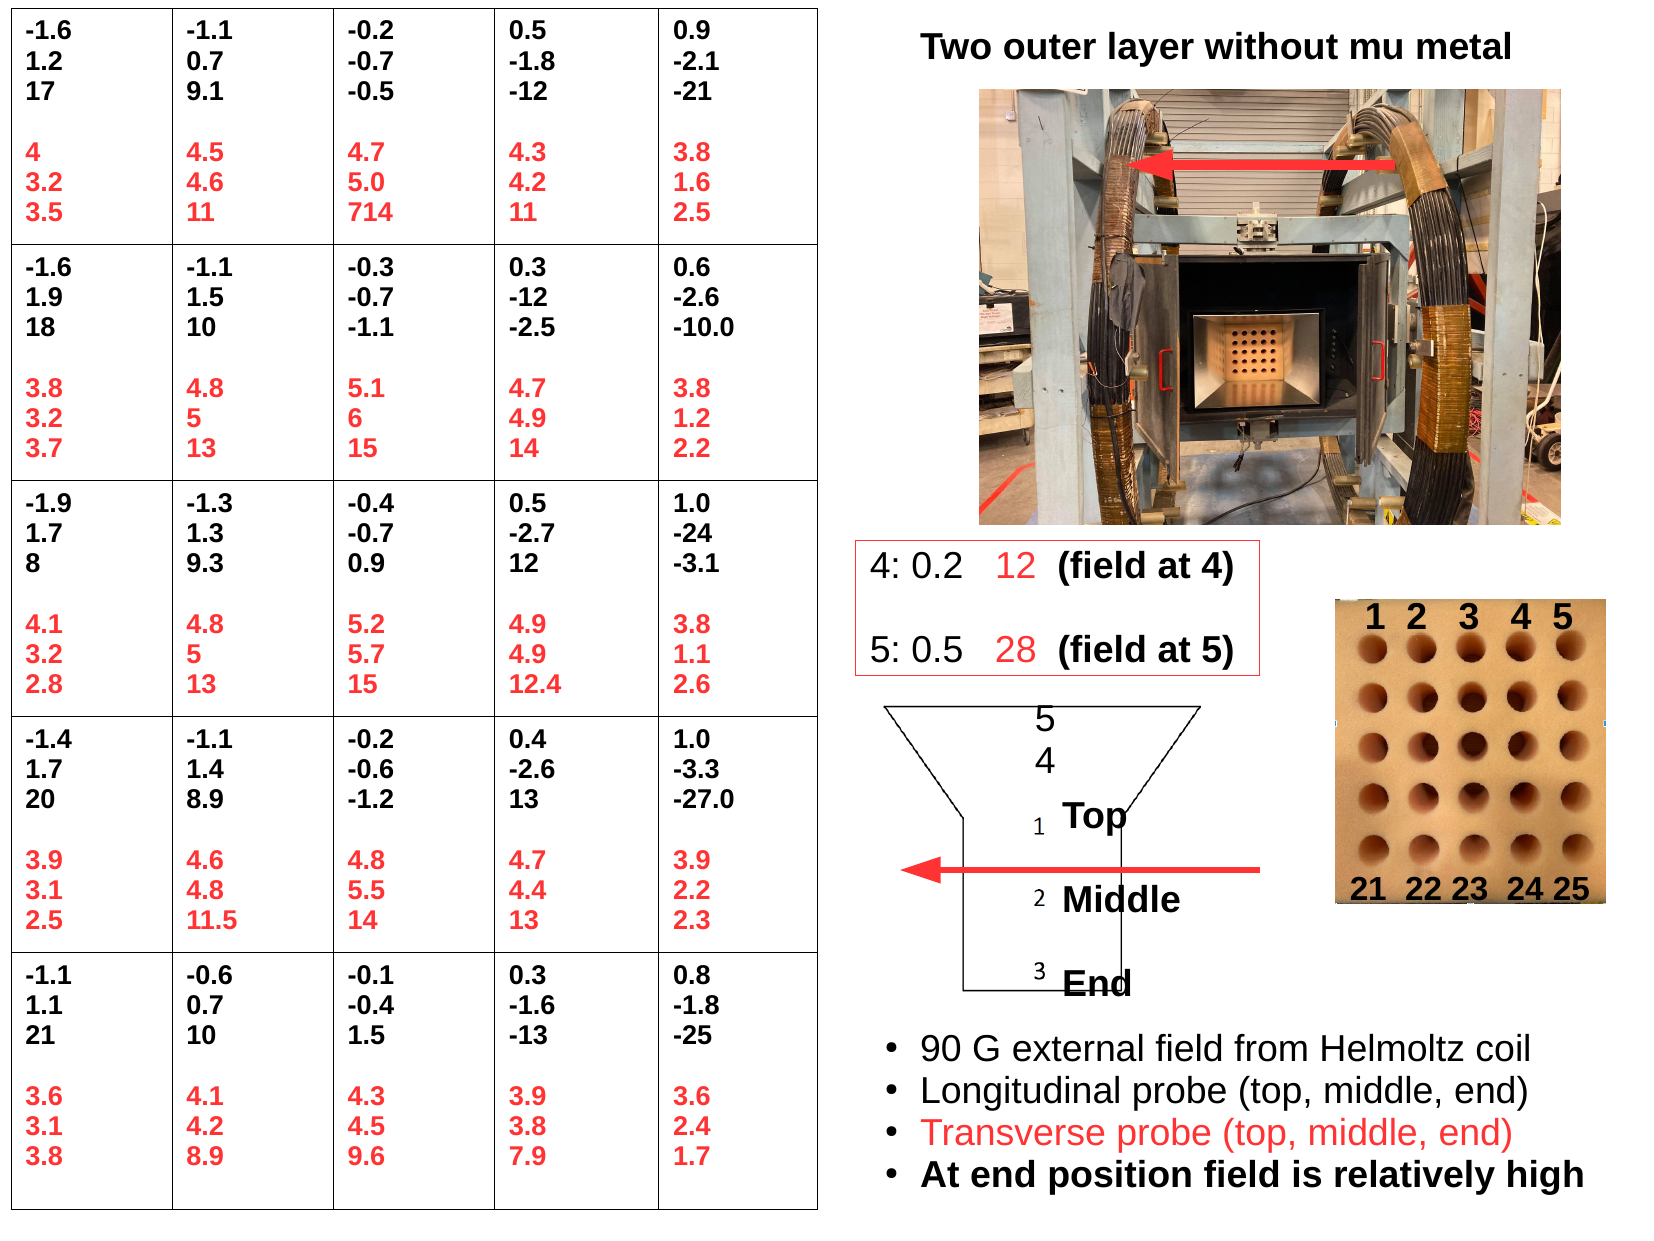

| -1.6 1.2 17 4 3.2 3.5 | -1.1 0.7 9.1 4.5 4.6 11 | -0.2 -0.7 -0.5 4.7 5.0 714 | 0.5 -1.8 -12 4.3 4.2 11 | 0.9 -2.1 -21 3.8 1.6 2.5 |
| --- | --- | --- | --- | --- |
| -1.6 1.9 18 3.8 3.2 3.7 | -1.1 1.5 10 4.8 5 13 | -0.3 -0.7 -1.1 5.1 6 15 | 0.3 -12 -2.5 4.7 4.9 14 | 0.6 -2.6 -10.0 3.8 1.2 2.2 |
| -1.9 1.7 8 4.1 3.2 2.8 | -1.3 1.3 9.3 4.8 5 13 | -0.4 -0.7 0.9 5.2 5.7 15 | 0.5 -2.7 12 4.9 4.9 12.4 | 1.0 -24 -3.1 3.8 1.1 2.6 |
| -1.4 1.7 20 3.9 3.1 2.5 | -1.1 1.4 8.9 4.6 4.8 11.5 | -0.2 -0.6 -1.2 4.8 5.5 14 | 0.4 -2.6 13 4.7 4.4 13 | 1.0 -3.3 -27.0 3.9 2.2 2.3 |
| -1.1 1.1 21 3.6 3.1 3.8 | -0.6 0.7 10 4.1 4.2 8.9 | -0.1 -0.4 1.5 4.3 4.5 9.6 | 0.3 -1.6 -13 3.9 3.8 7.9 | 0.8 -1.8 -25 3.6 2.4 1.7 |
Two outer layer without mu metal
4: 0.2 12 (field at 4)
5: 0.5 28 (field at 5)
1 2 3 4 5
5
4
Top
Middle
End
21 22 23 24 25
90 G external field from Helmoltz coil
Longitudinal probe (top, middle, end)
Transverse probe (top, middle, end)
At end position field is relatively high